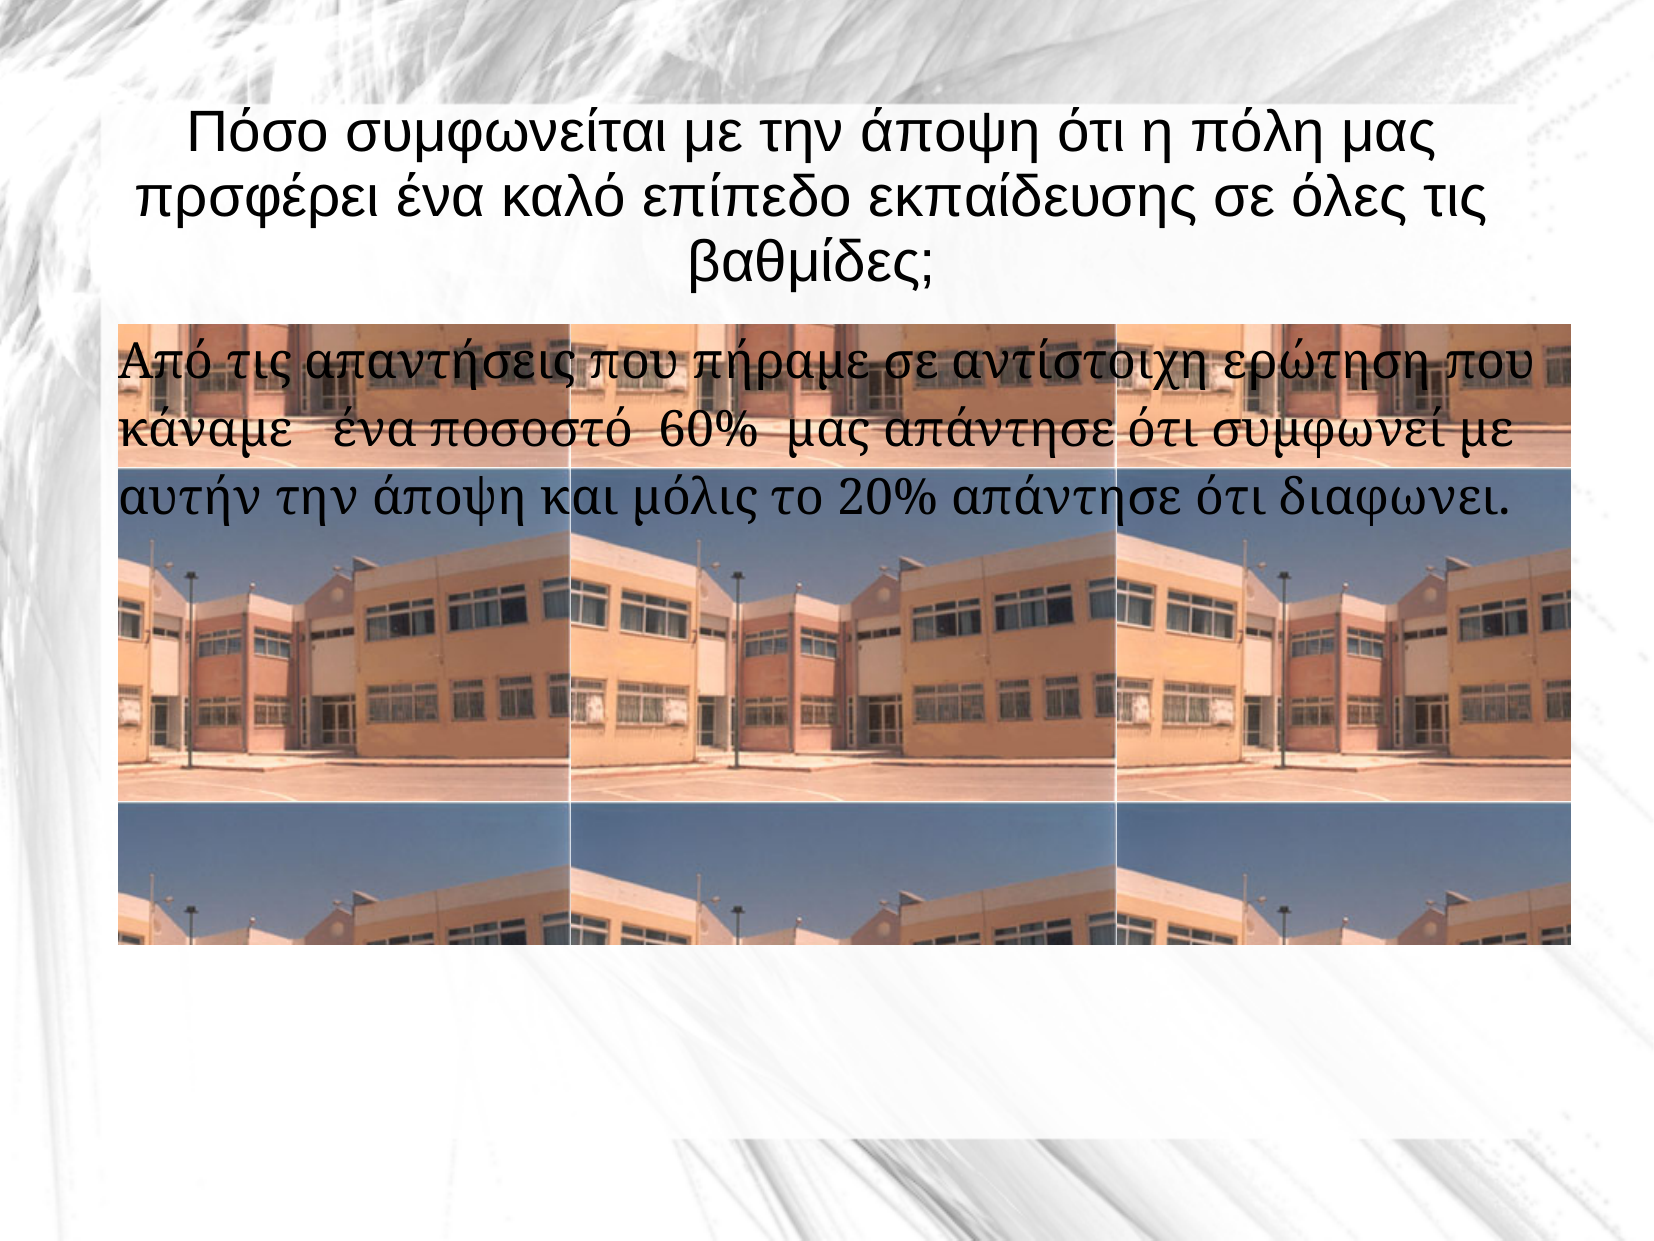

# Πόσο συμφωνείται με την άποψη ότι η πόλη μας πρσφέρει ένα καλό επίπεδο εκπαίδευσης σε όλες τις βαθμίδες;
Από τις απαντήσεις που πήραμε σε αντίστοιχη ερώτηση που κάναμε ένα ποσοστό 60% μας απάντησε ότι συμφωνεί με αυτήν την άποψη και μόλις το 20% απάντησε ότι διαφωνει.